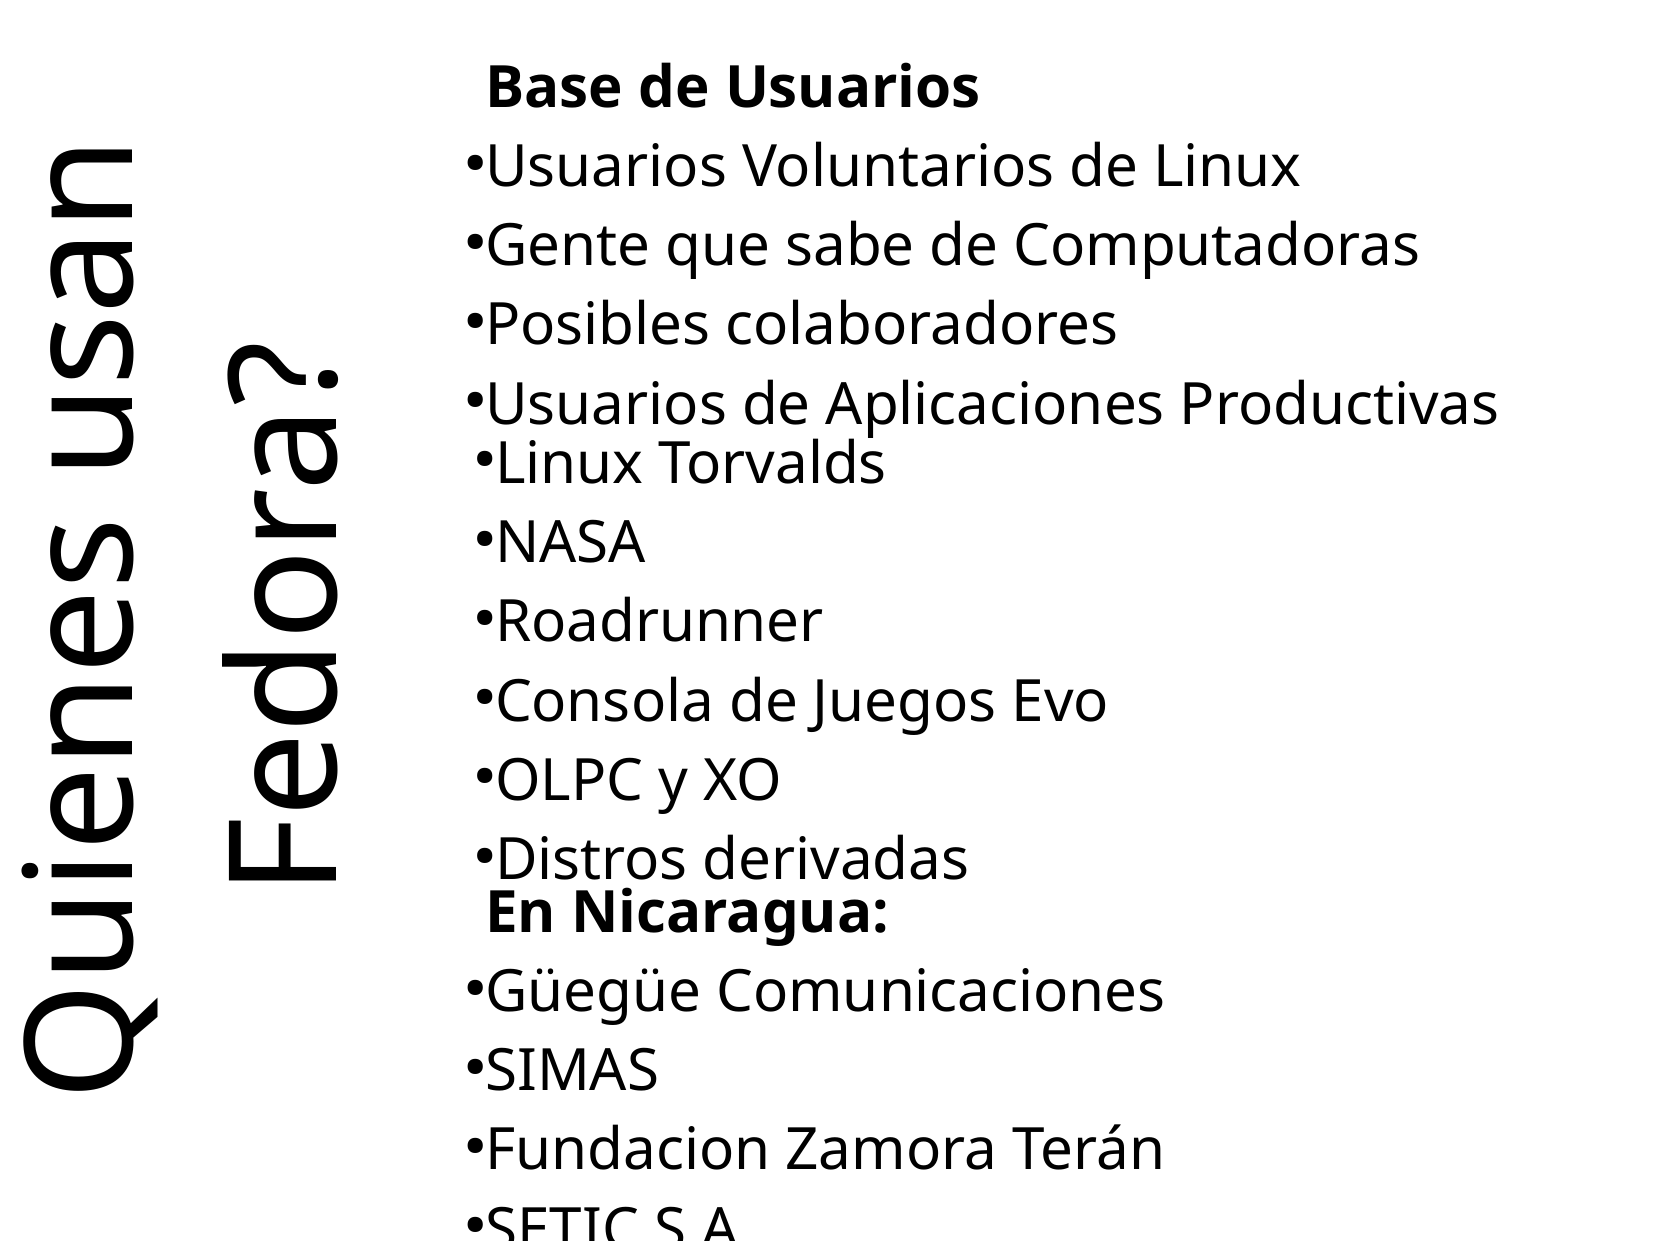

Base de Usuarios
Usuarios Voluntarios de Linux
Gente que sabe de Computadoras
Posibles colaboradores
Usuarios de Aplicaciones Productivas
Linux Torvalds
NASA
Roadrunner
Consola de Juegos Evo
OLPC y XO
Distros derivadas
# Quienes usan Fedora?
En Nicaragua:
Güegüe Comunicaciones
SIMAS
Fundacion Zamora Terán
SETIC,S.A.